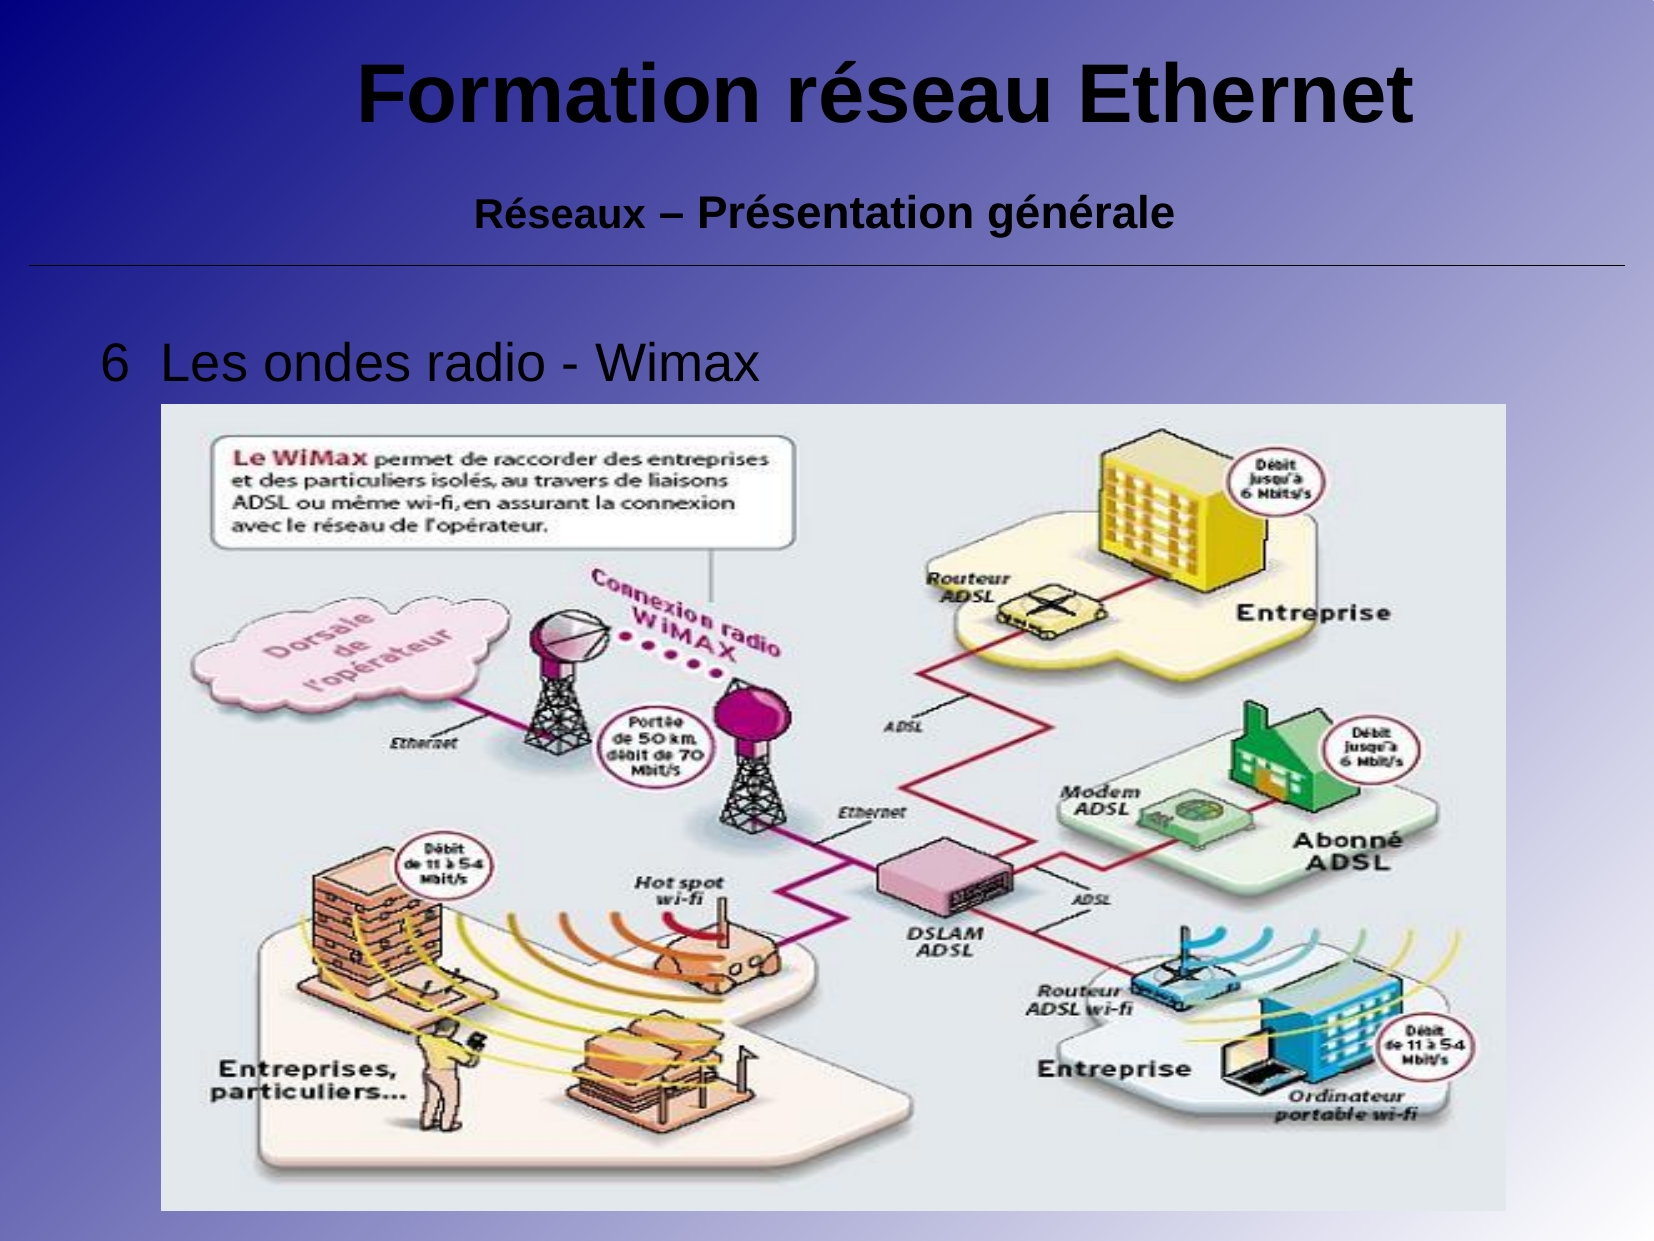

Formation réseau Ethernet
Réseaux – Présentation générale
6 Les ondes radio - Wimax